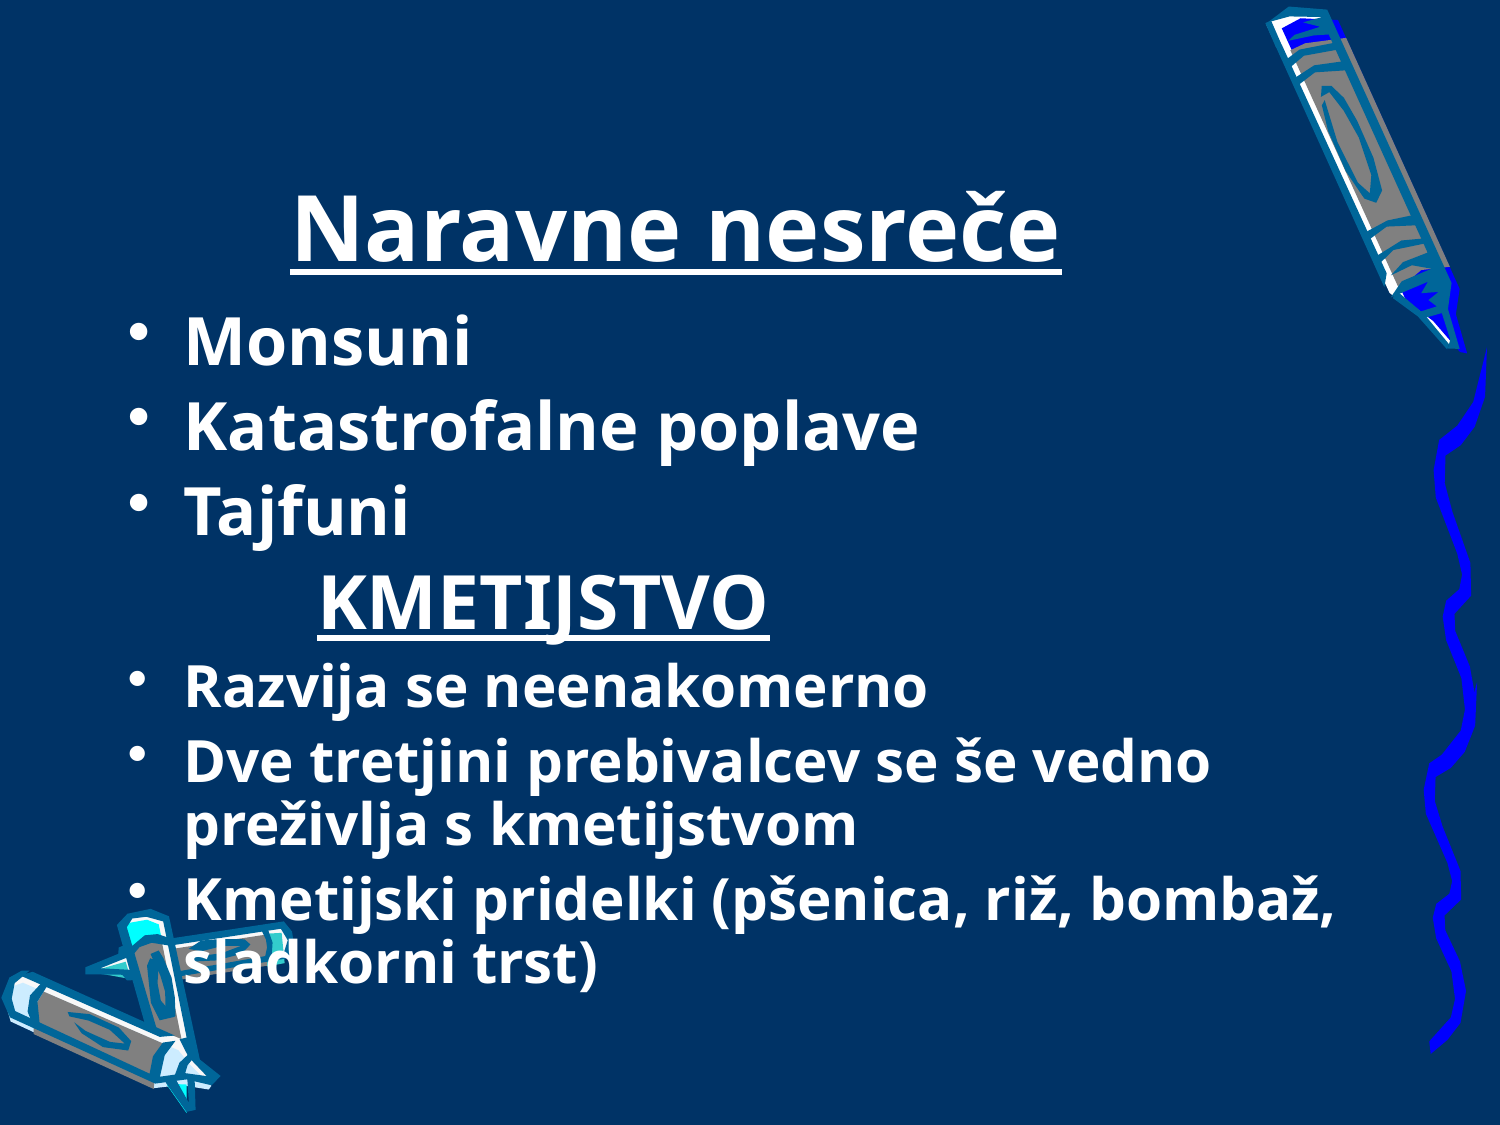

# Naravne nesreče
Monsuni
Katastrofalne poplave
Tajfuni
 KMETIJSTVO
Razvija se neenakomerno
Dve tretjini prebivalcev se še vedno preživlja s kmetijstvom
Kmetijski pridelki (pšenica, riž, bombaž, sladkorni trst)